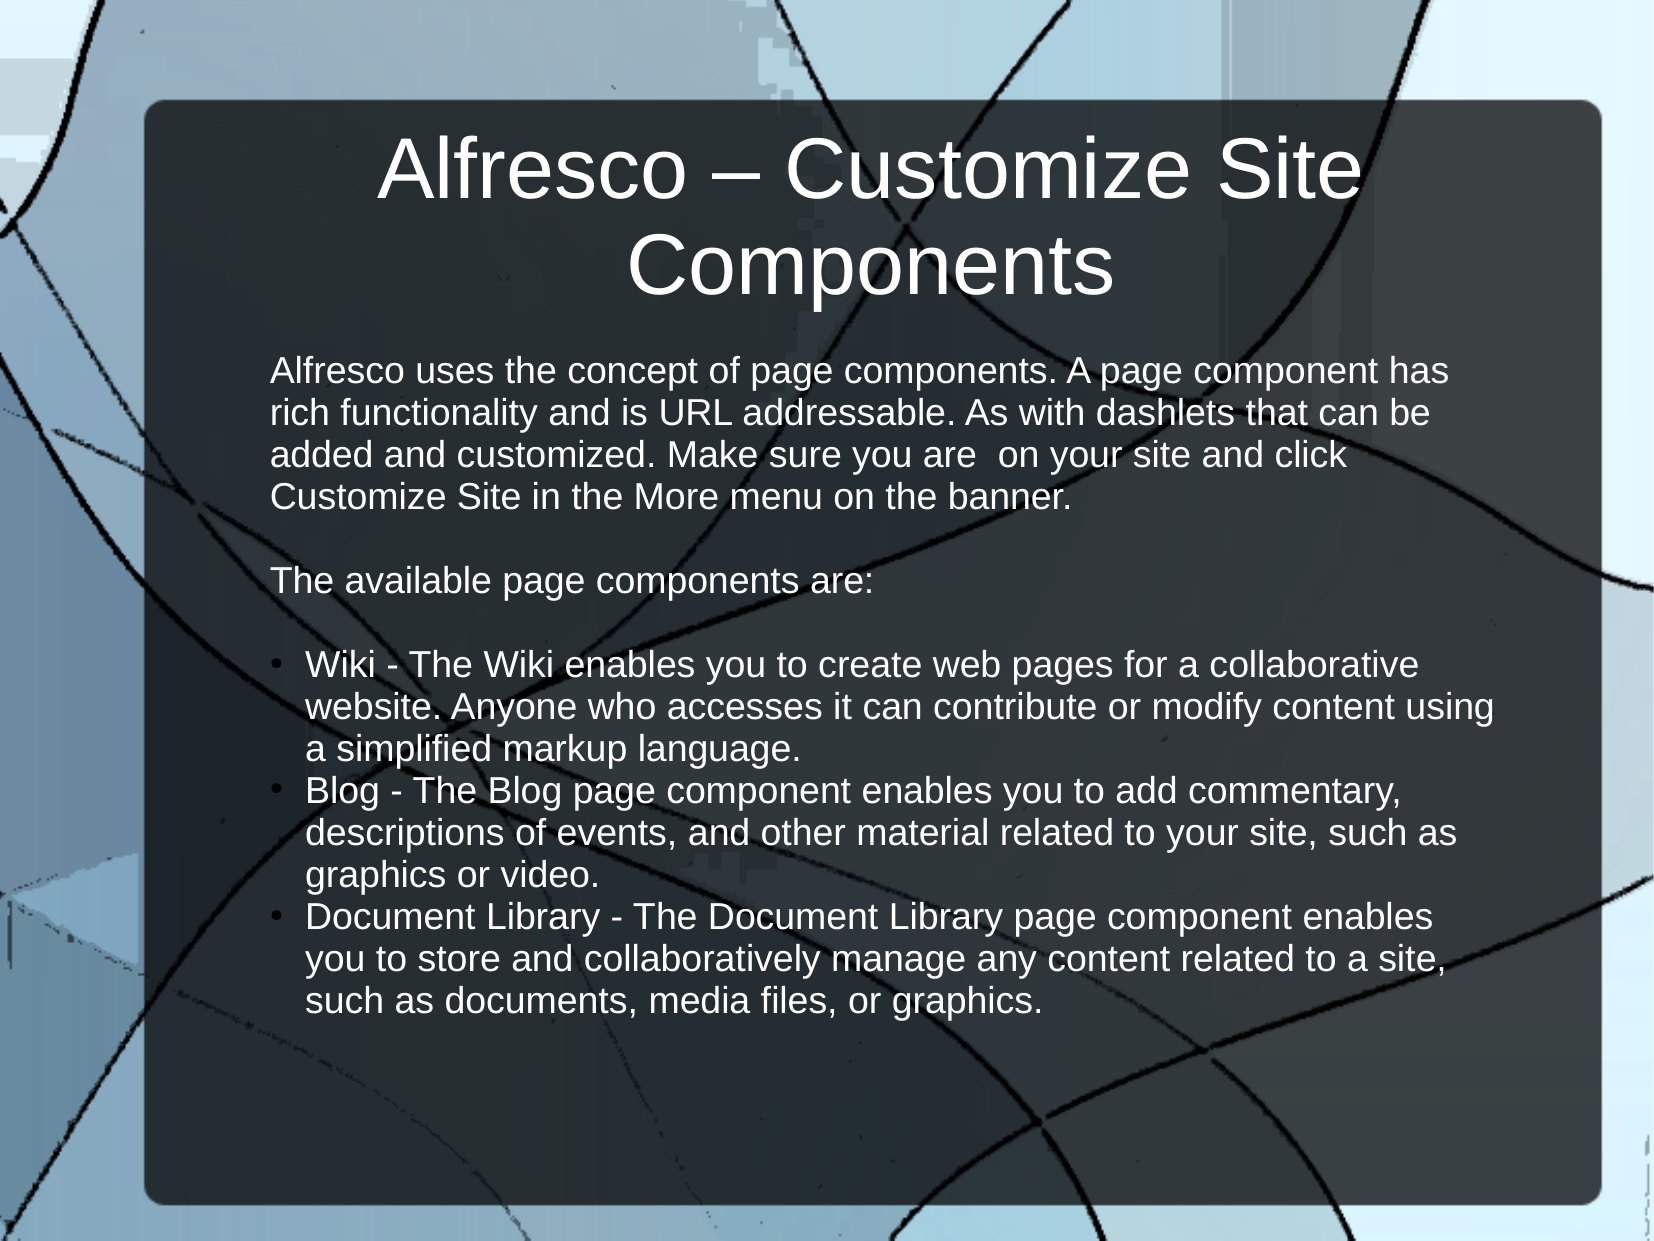

# Alfresco – Customize Site Components
Alfresco uses the concept of page components. A page component has rich functionality and is URL addressable. As with dashlets that can be added and customized. Make sure you are on your site and click Customize Site in the More menu on the banner.
The available page components are:
Wiki - The Wiki enables you to create web pages for a collaborative website. Anyone who accesses it can contribute or modify content using a simplified markup language.
Blog - The Blog page component enables you to add commentary, descriptions of events, and other material related to your site, such as graphics or video.
Document Library - The Document Library page component enables you to store and collaboratively manage any content related to a site, such as documents, media files, or graphics.